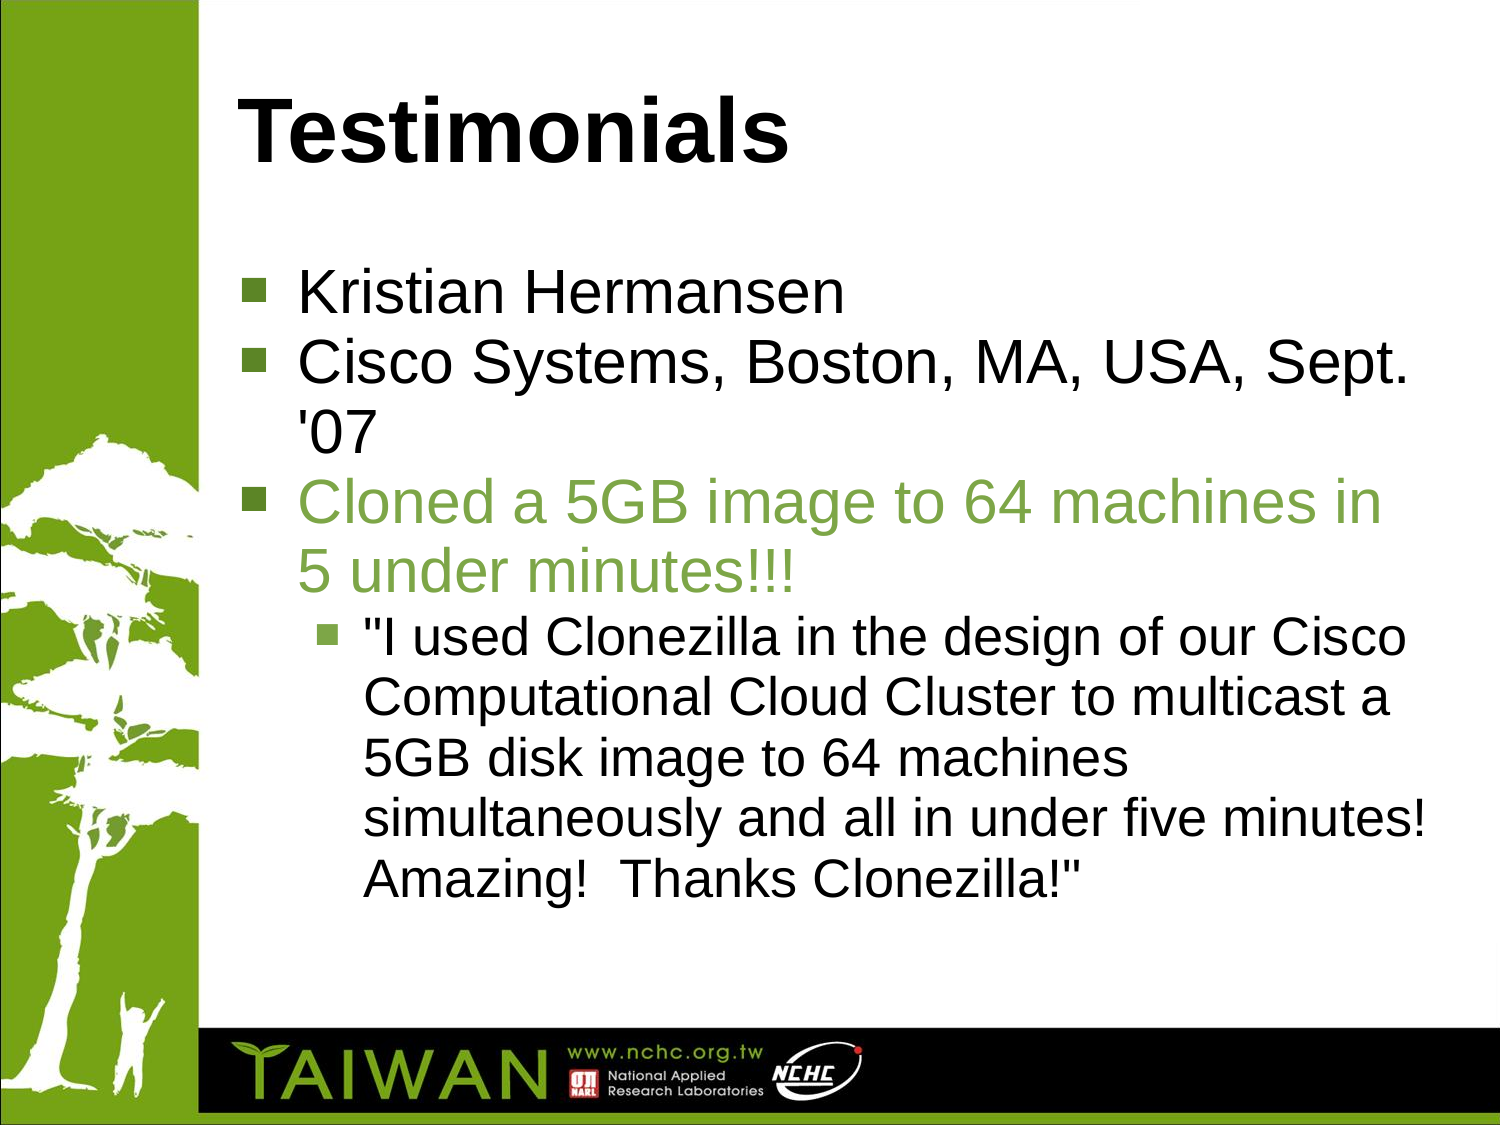

# Testimonials
Kristian Hermansen
Cisco Systems, Boston, MA, USA, Sept. '07
Cloned a 5GB image to 64 machines in 5 under minutes!!!
"I used Clonezilla in the design of our Cisco Computational Cloud Cluster to multicast a 5GB disk image to 64 machines simultaneously and all in under five minutes! Amazing! Thanks Clonezilla!"